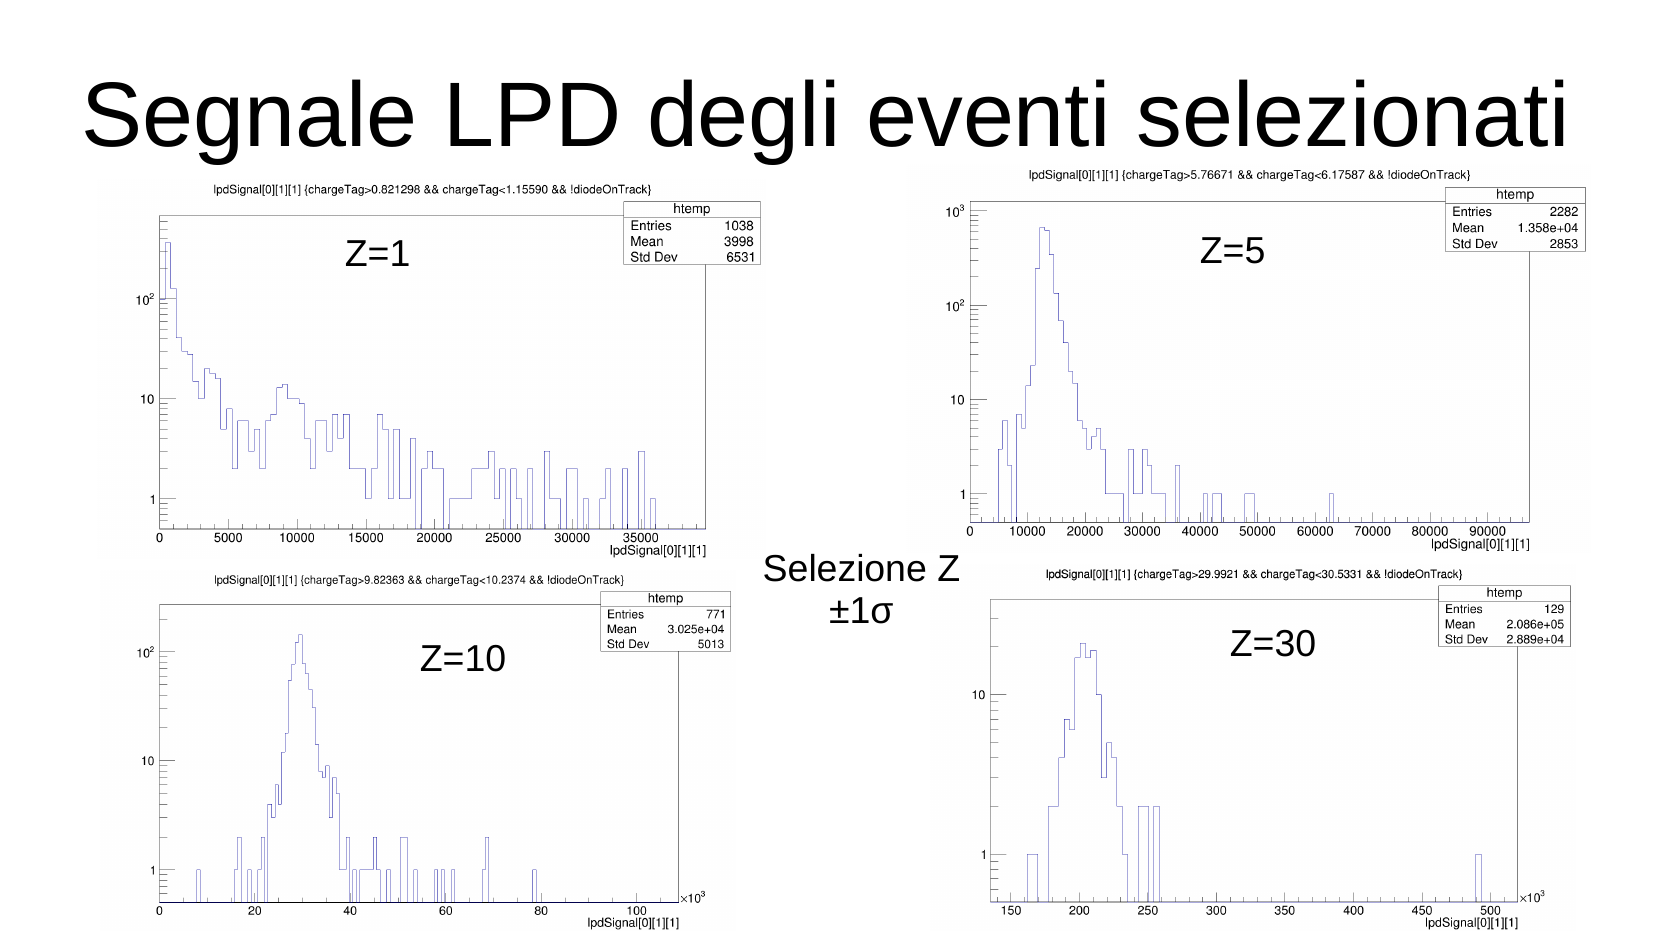

# Segnale LPD degli eventi selezionati
Z=5
Z=1
Selezione Z ±1σ
Z=30
Z=10